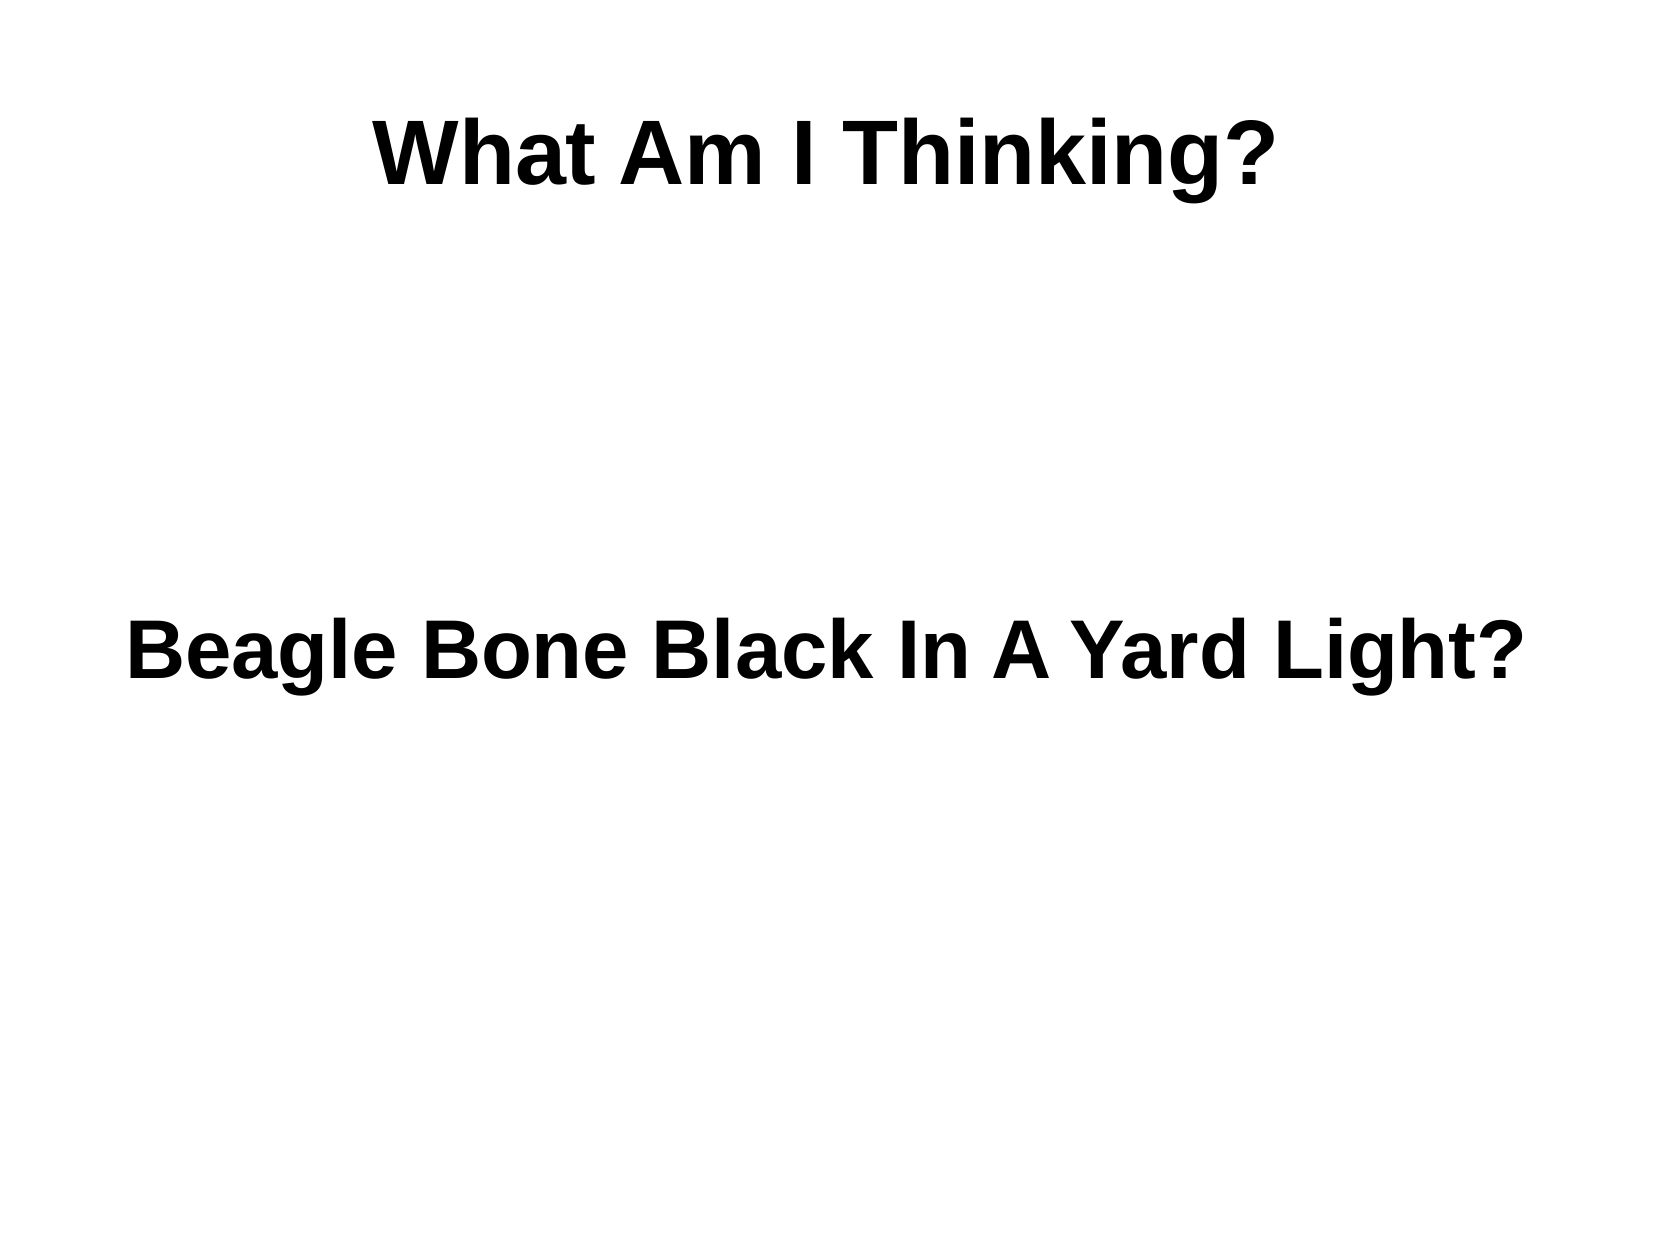

# What Am I Thinking?
Beagle Bone Black In A Yard Light?